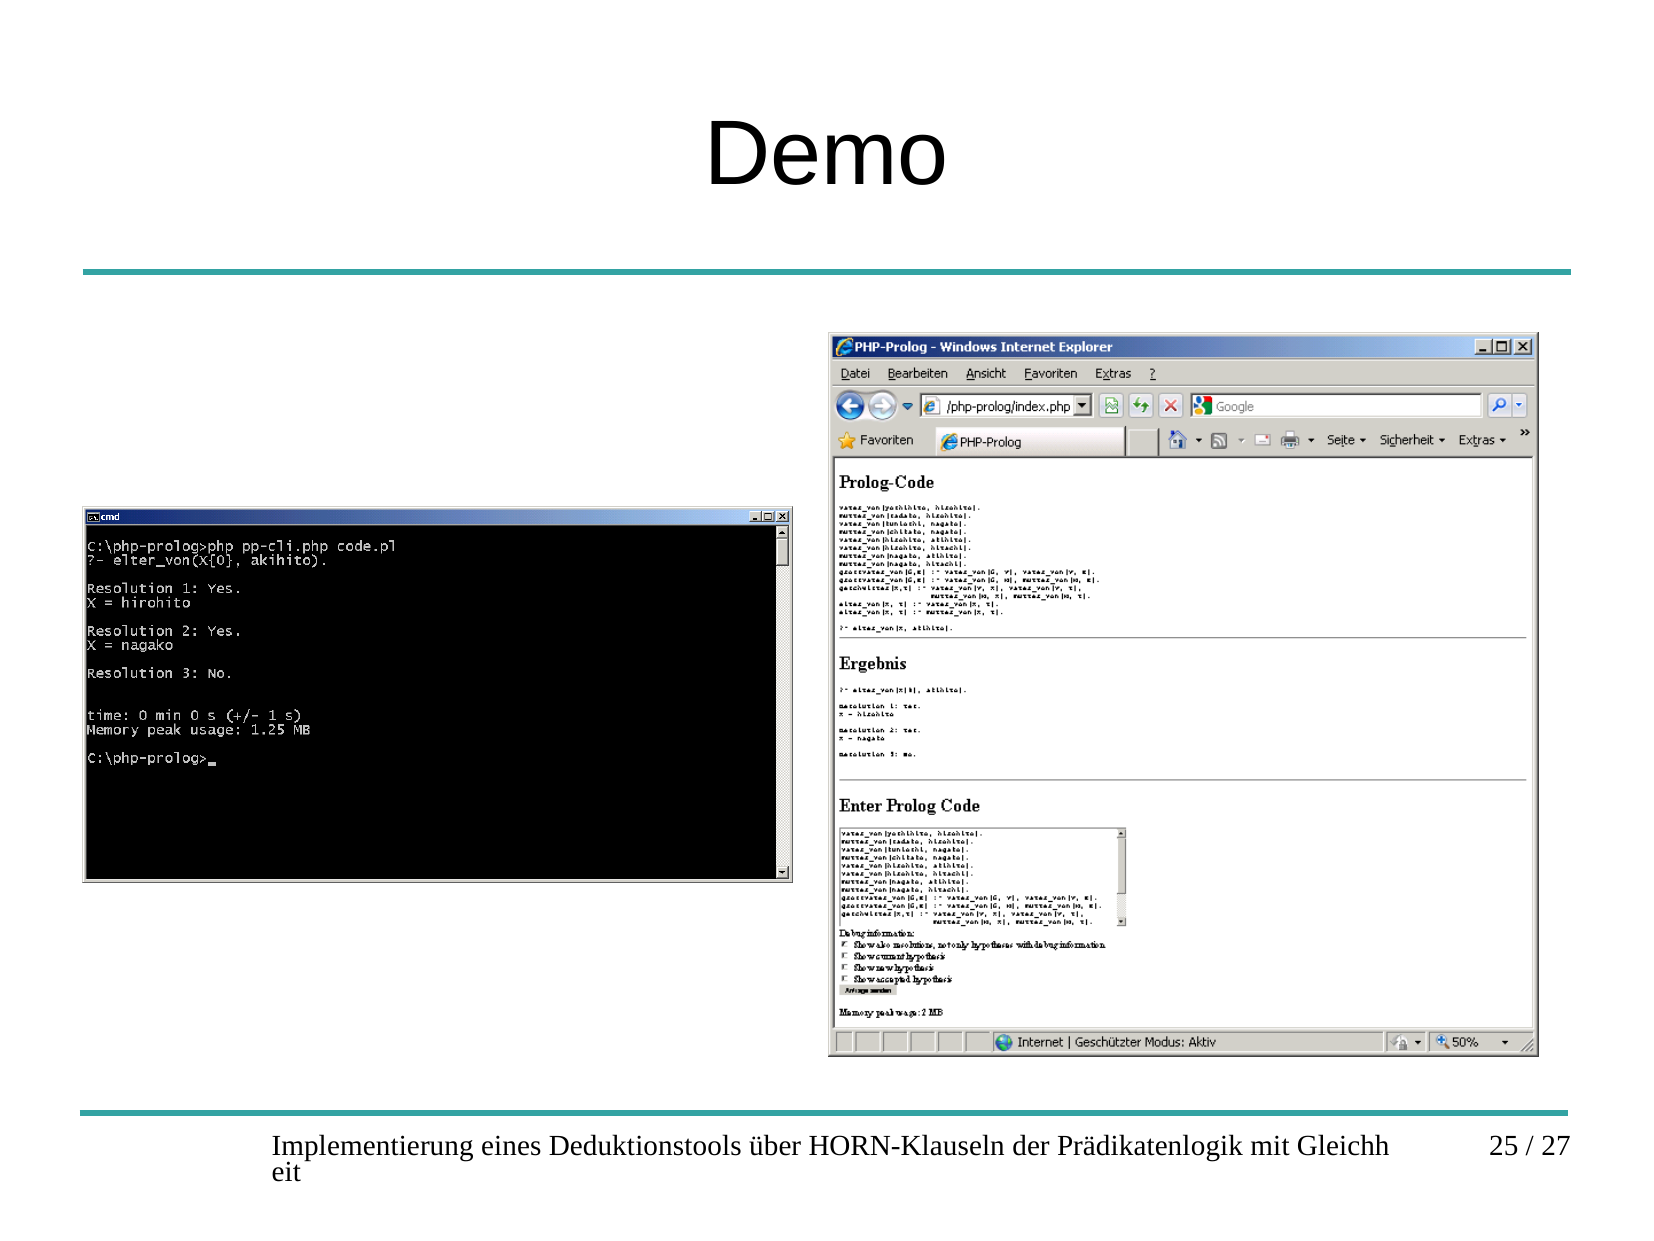

# Demo
Implementierung eines Deduktionstools über HORN-Klauseln der Prädikatenlogik mit Gleichheit
25